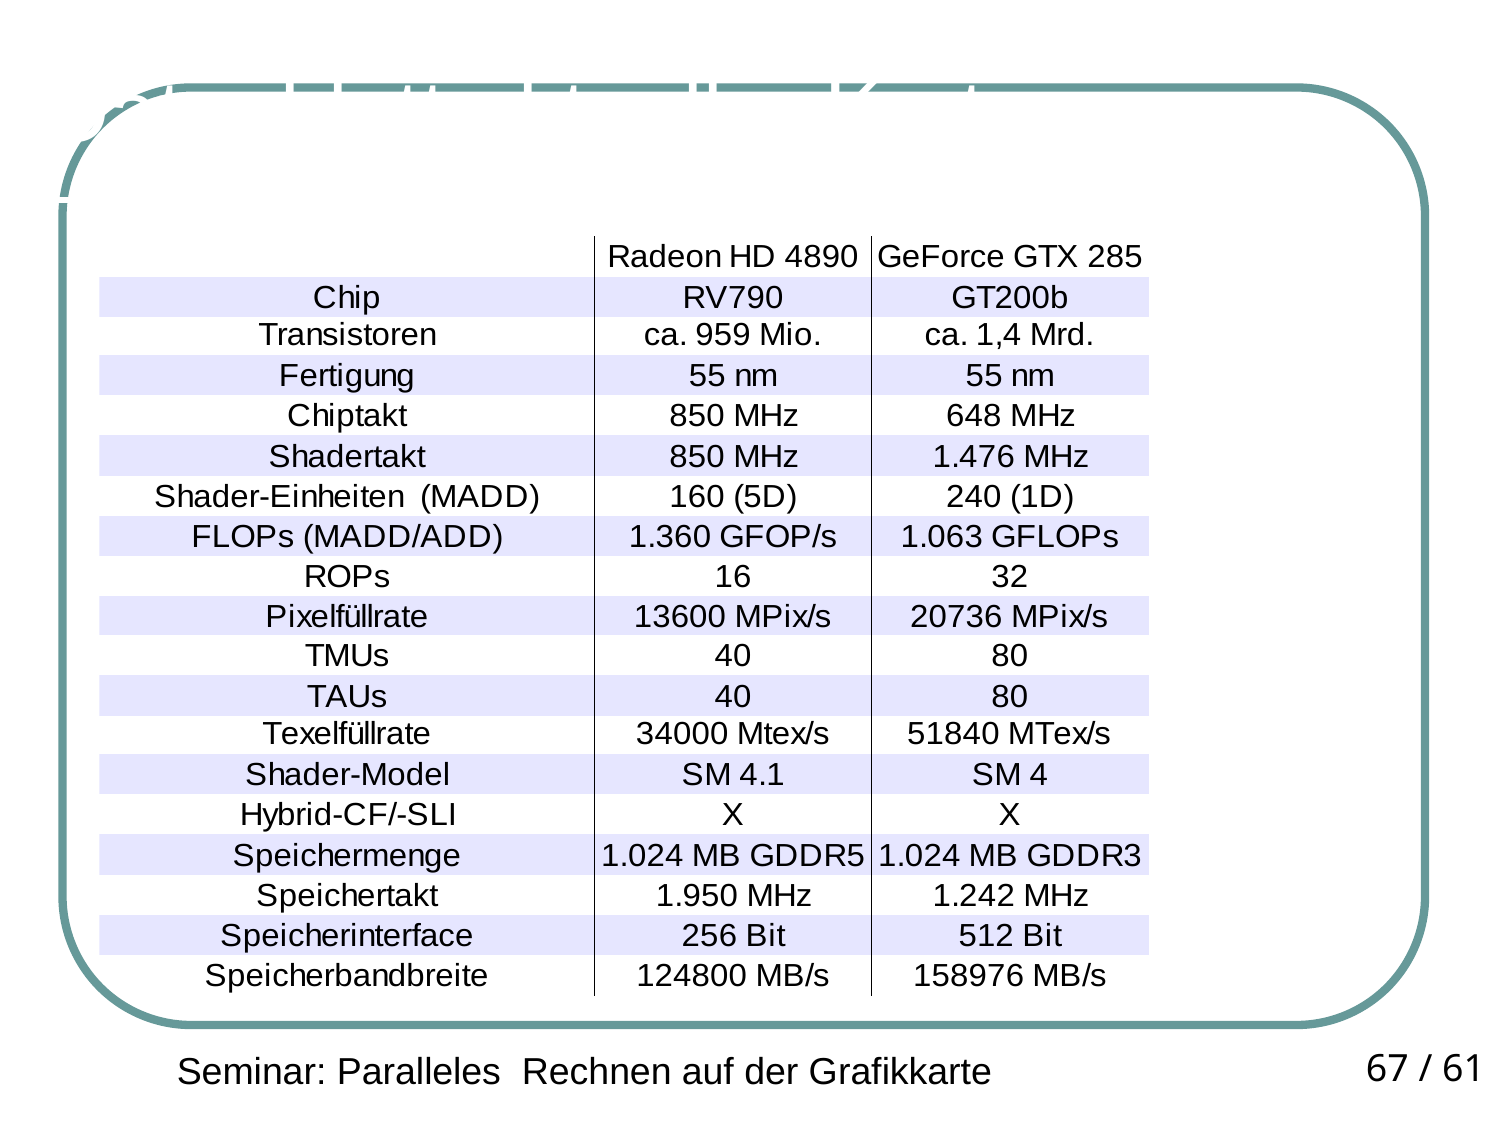

# Datenblatt aktueller Karten
Seminar: Paralleles Rechnen auf der Grafikkarte
67